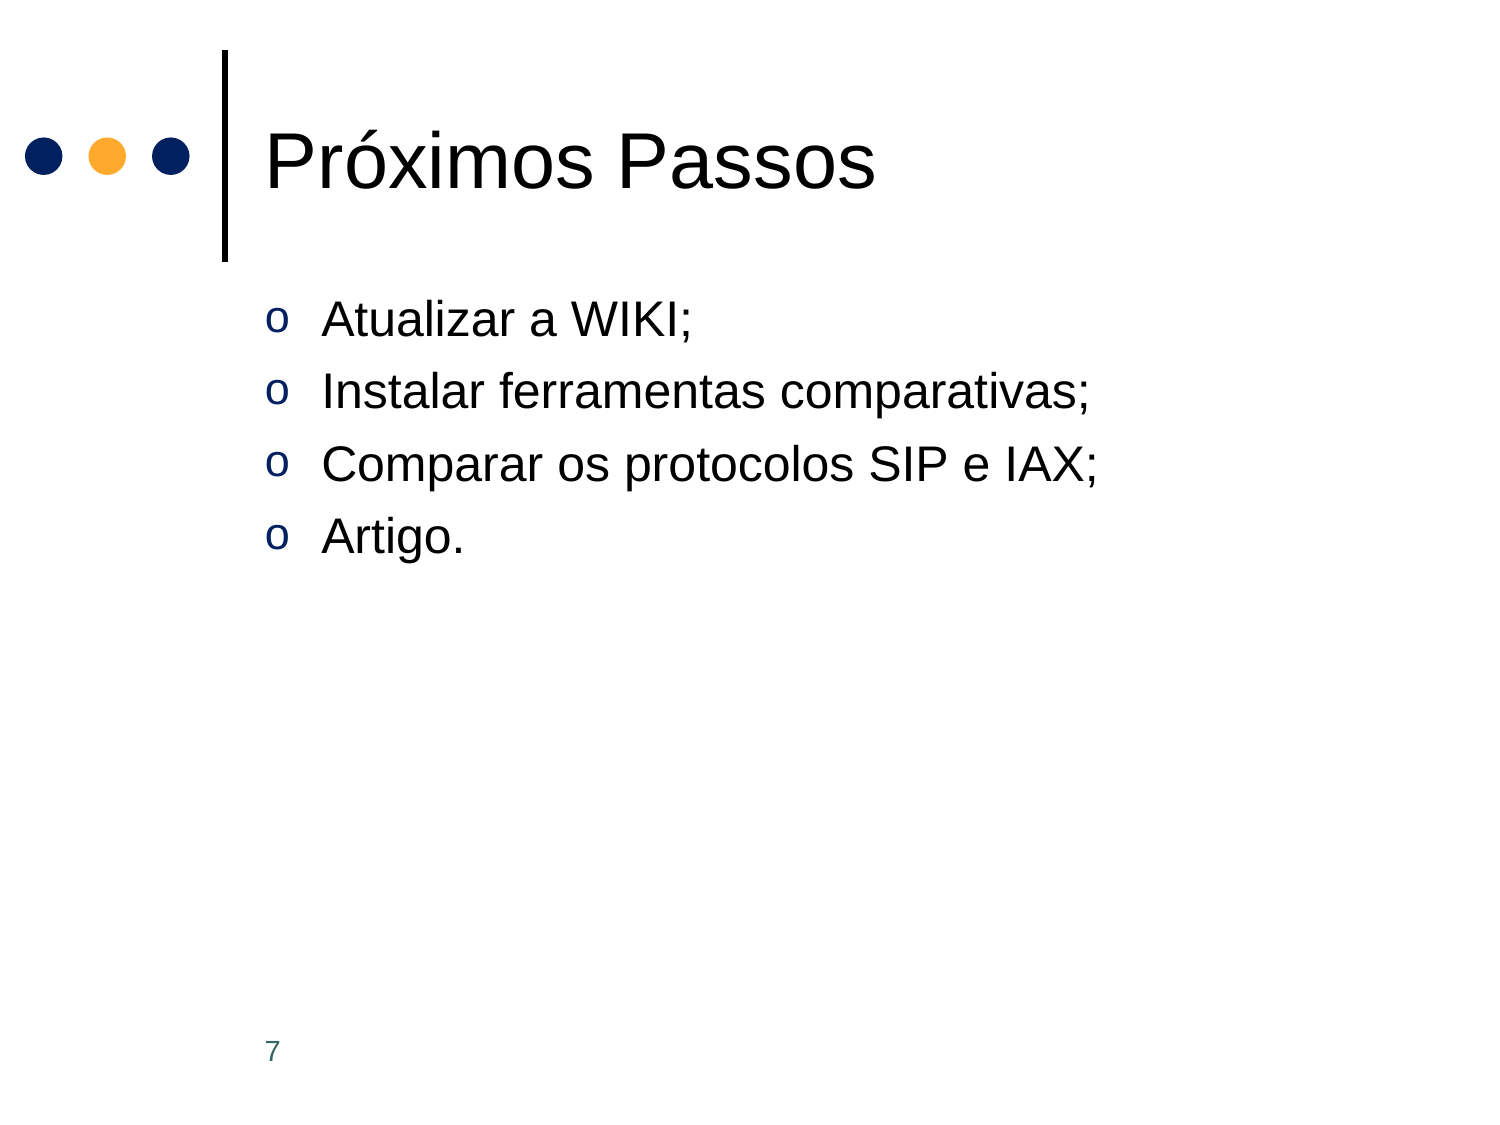

# Próximos Passos
Atualizar a WIKI;
Instalar ferramentas comparativas;
Comparar os protocolos SIP e IAX;
Artigo.